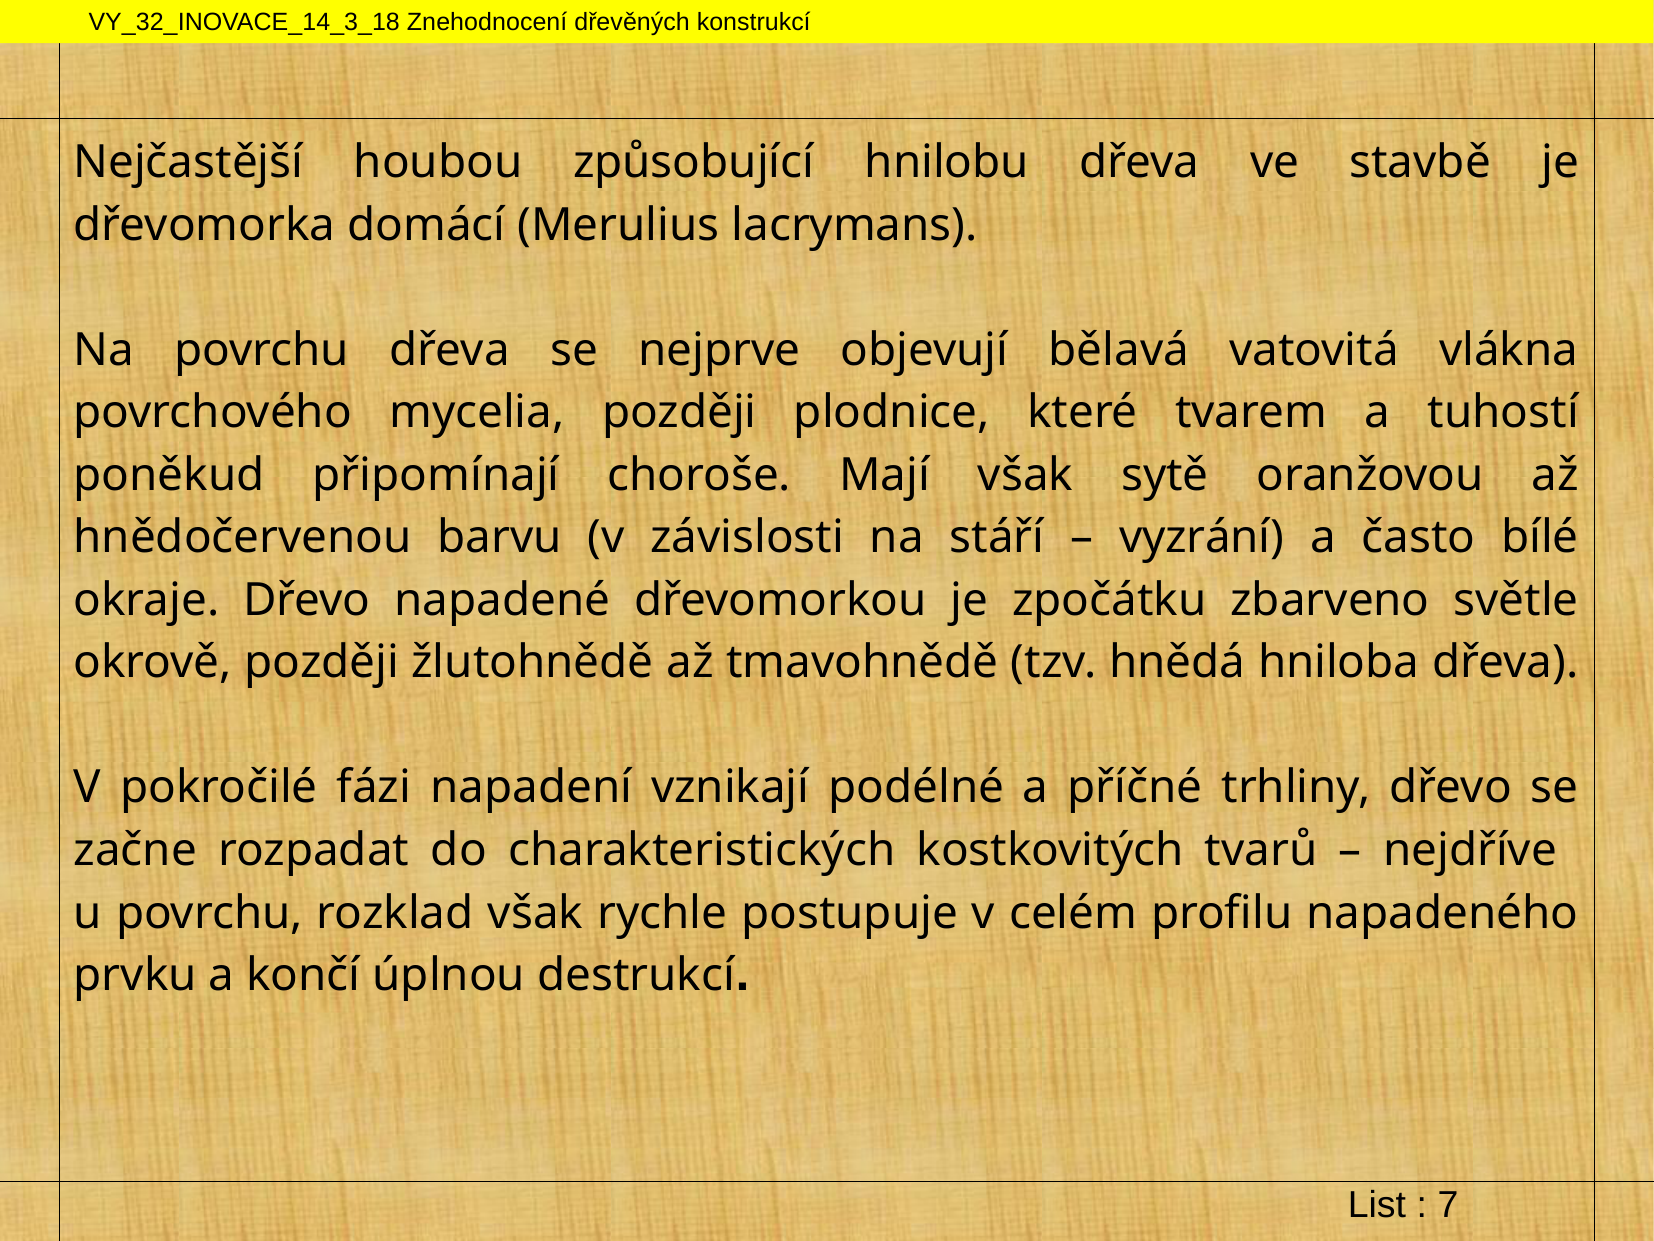

VY_32_INOVACE_14_3_18 Znehodnocení dřevěných konstrukcí
Nejčastější houbou způsobující hnilobu dřeva ve stavbě je dřevomorka domácí (Merulius lacrymans).
Na povrchu dřeva se nejprve objevují bělavá vatovitá vlákna povrchového mycelia, později plodnice, které tvarem a tuhostí poněkud připomínají choroše. Mají však sytě oranžovou až hnědočervenou barvu (v závislosti na stáří – vyzrání) a často bílé okraje. Dřevo napadené dřevomorkou je zpočátku zbarveno světle okrově, později žlutohnědě až tmavohnědě (tzv. hnědá hniloba dřeva).
V pokročilé fázi napadení vznikají podélné a příčné trhliny, dřevo se začne rozpadat do charakteristických kostkovitých tvarů – nejdříve
u povrchu, rozklad však rychle postupuje v celém profilu napadeného prvku a končí úplnou destrukcí.
List :